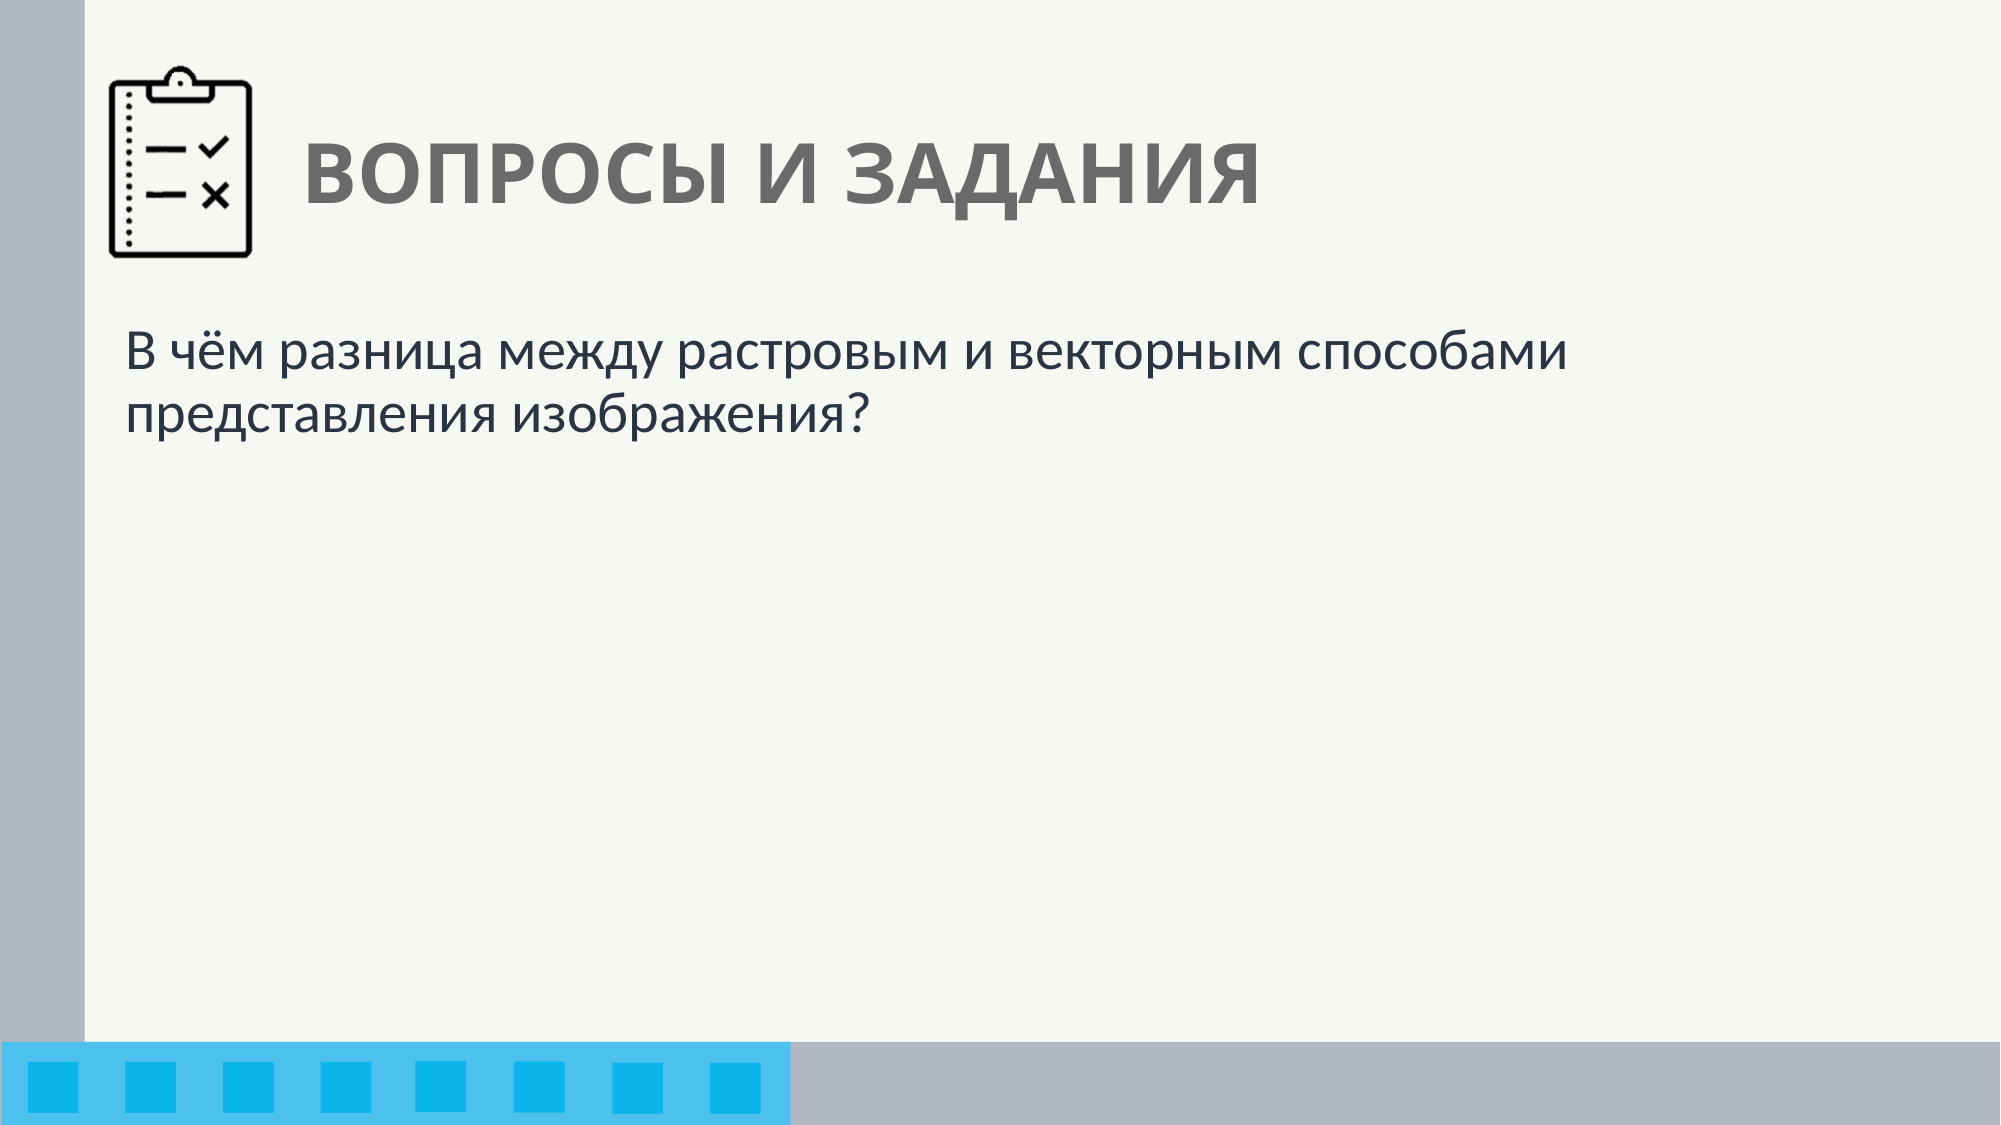

# ВОПРОСЫ И ЗАДАНИЯ
В чём разница между растровым и векторным способами представления изображения?